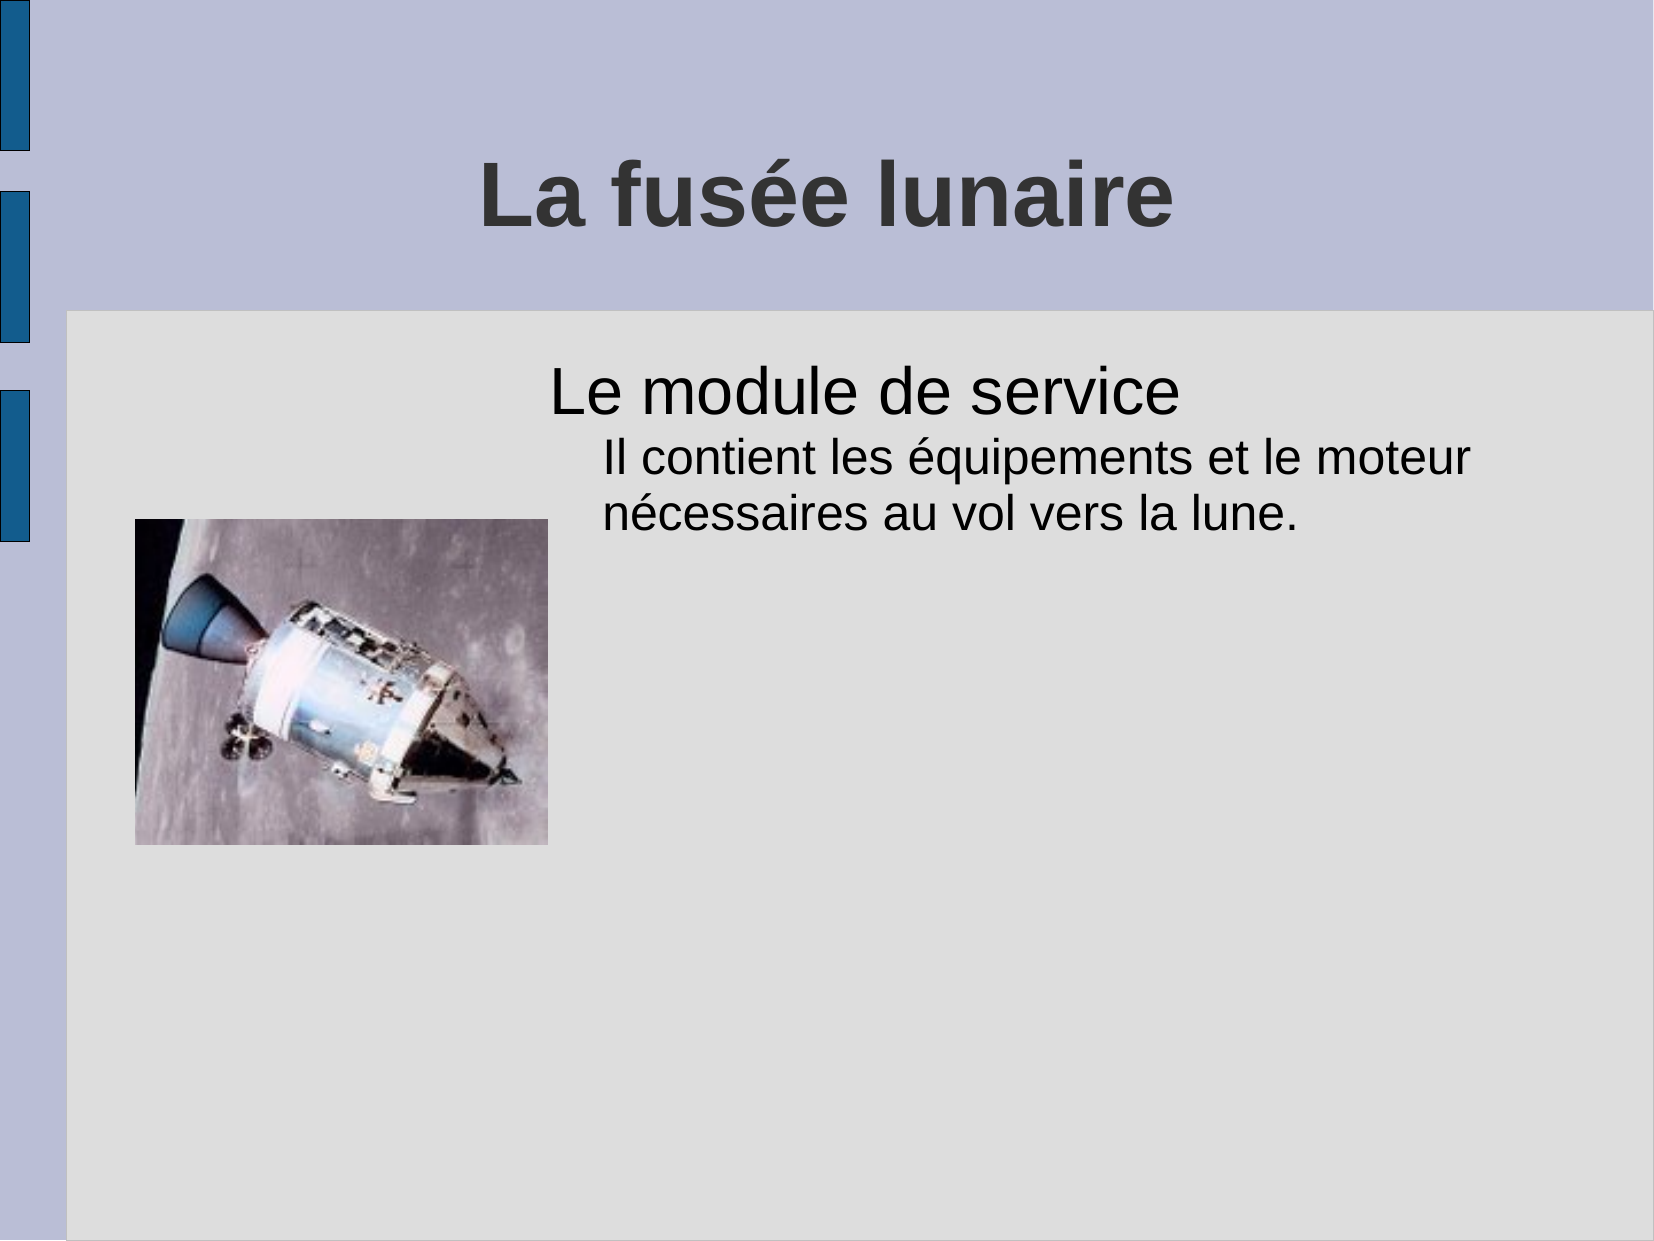

La fusée lunaire
# Le module de service Il contient les équipements et le moteur nécessaires au vol vers la lune.